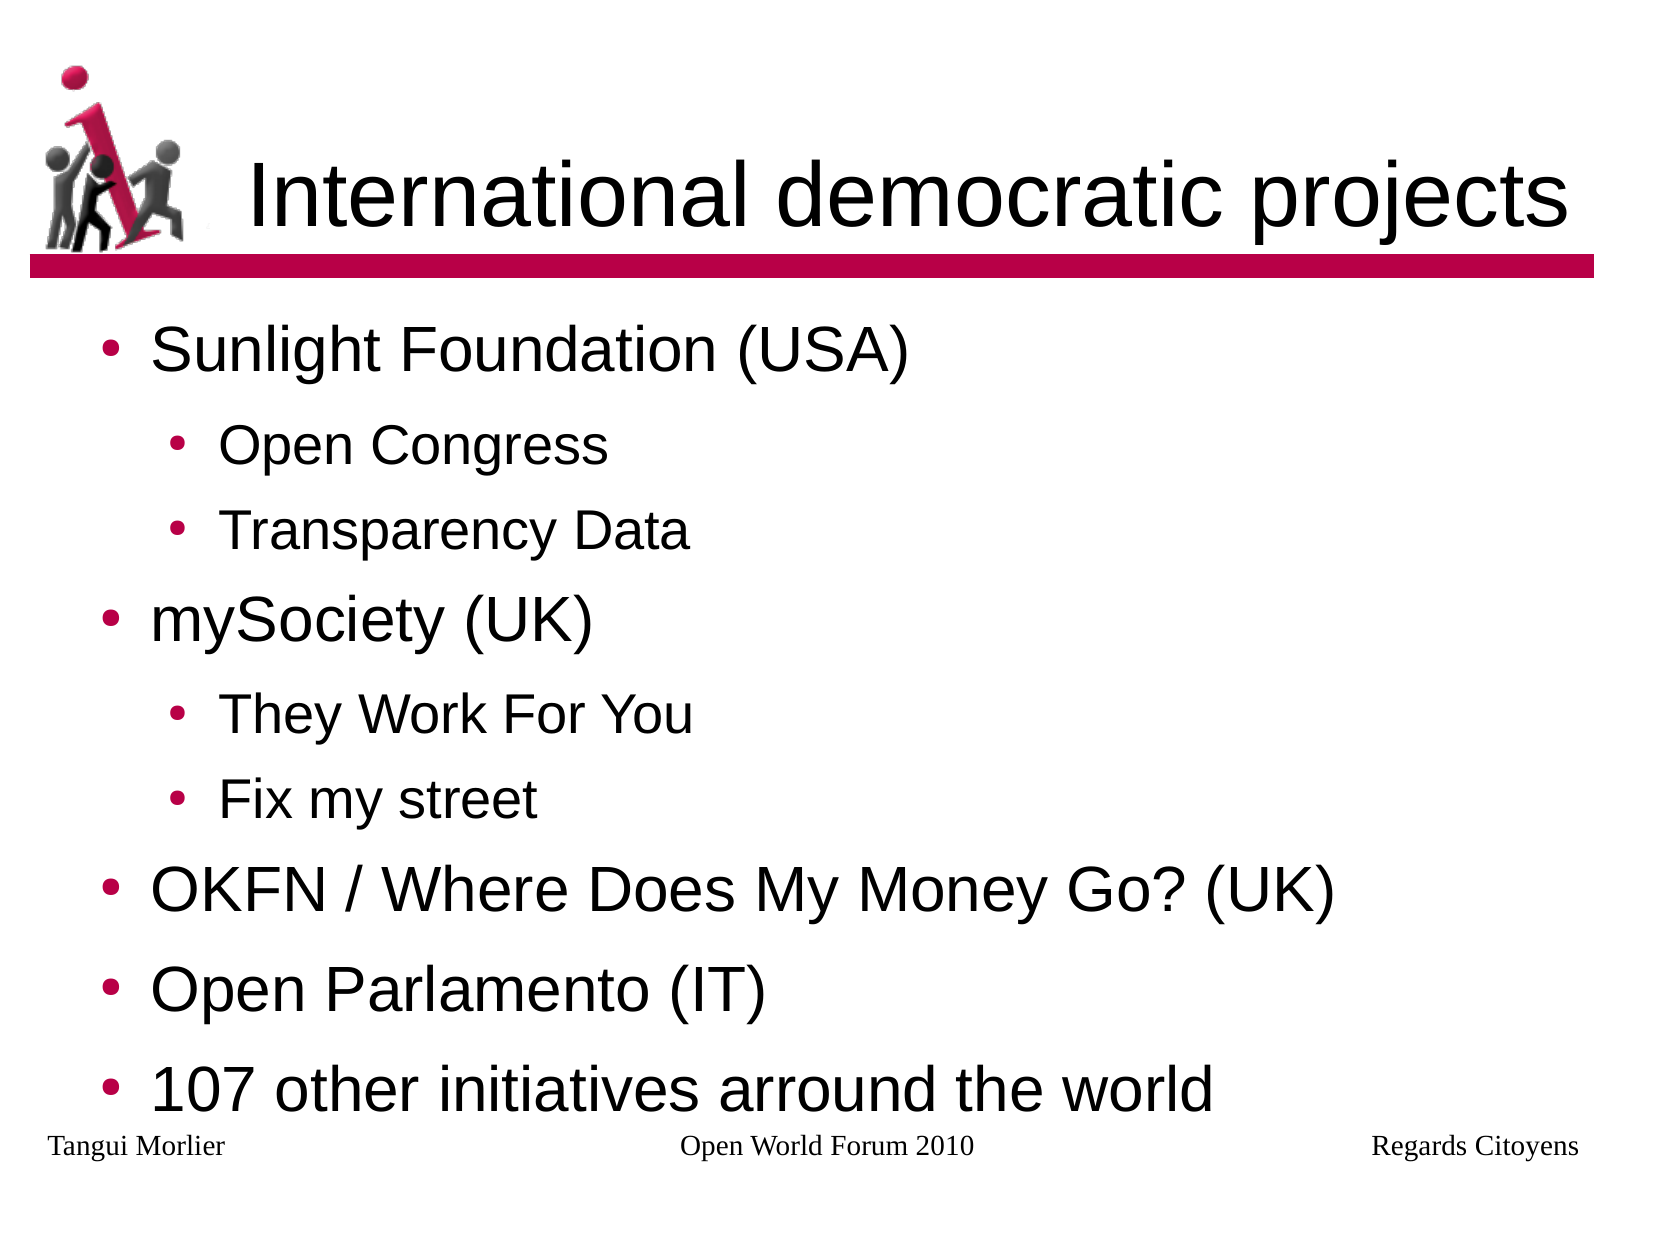

# International democratic projects
Sunlight Foundation (USA)
Open Congress
Transparency Data
mySociety (UK)
They Work For You
Fix my street
OKFN / Where Does My Money Go? (UK)
Open Parlamento (IT)
107 other initiatives arround the world
Tangui Morlier - Open World Forum 2010